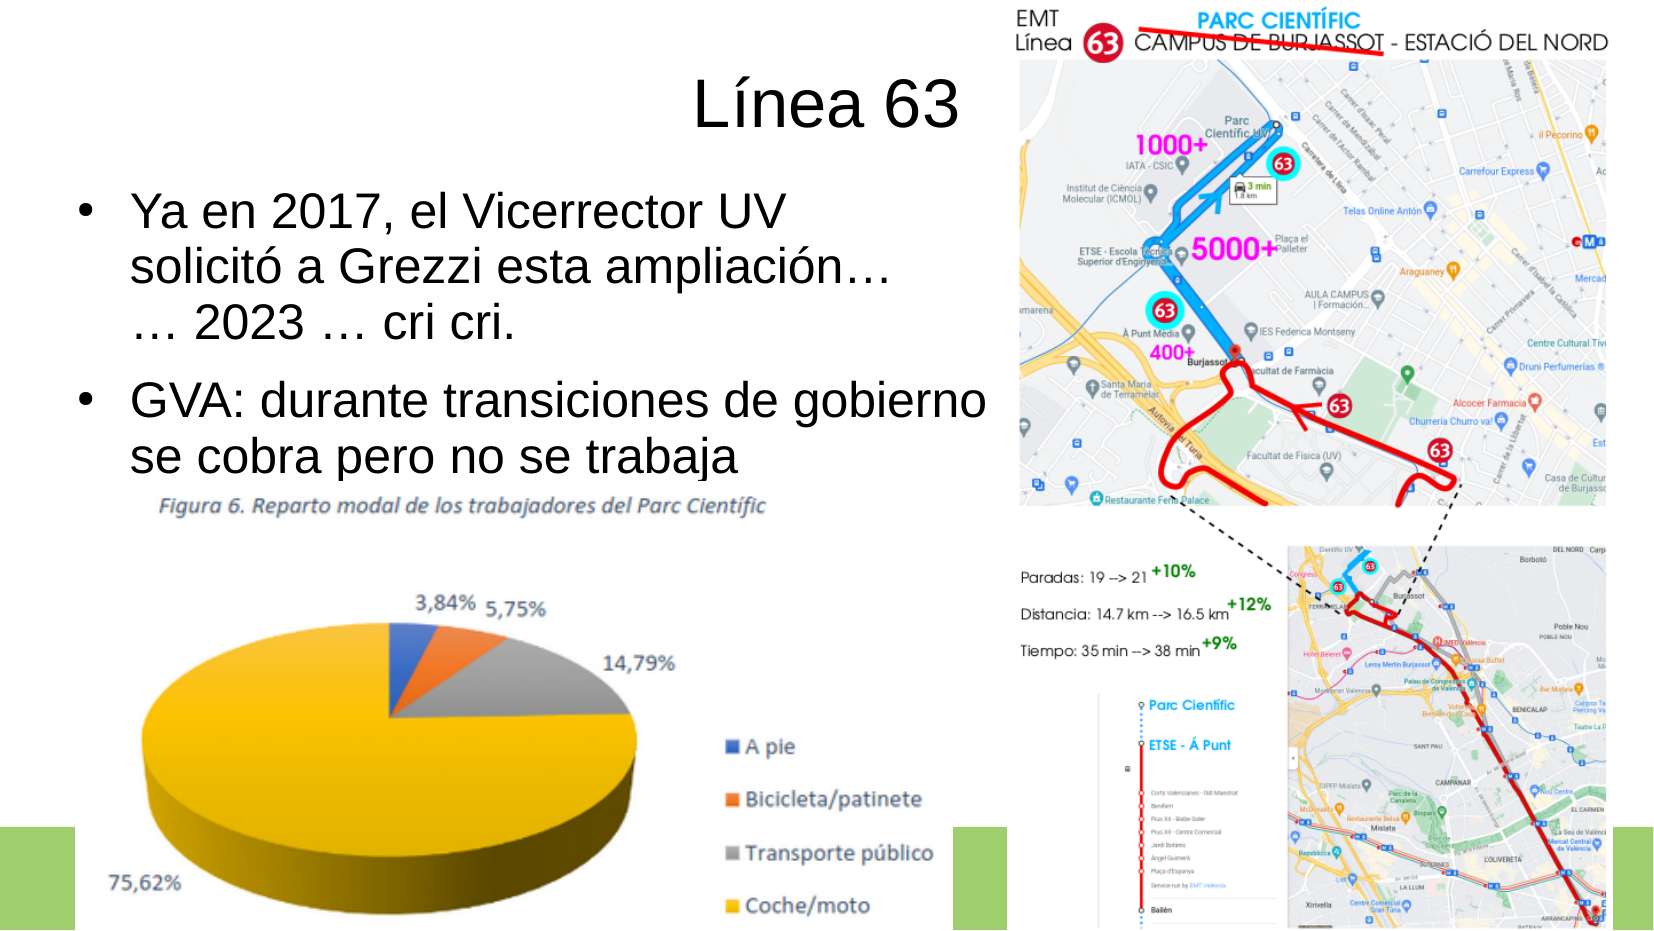

# Línea 63
Ya en 2017, el Vicerrector UV
solicitó a Grezzi esta ampliación…
… 2023 … cri cri.
GVA: durante transiciones de gobierno
se cobra pero no se trabaja